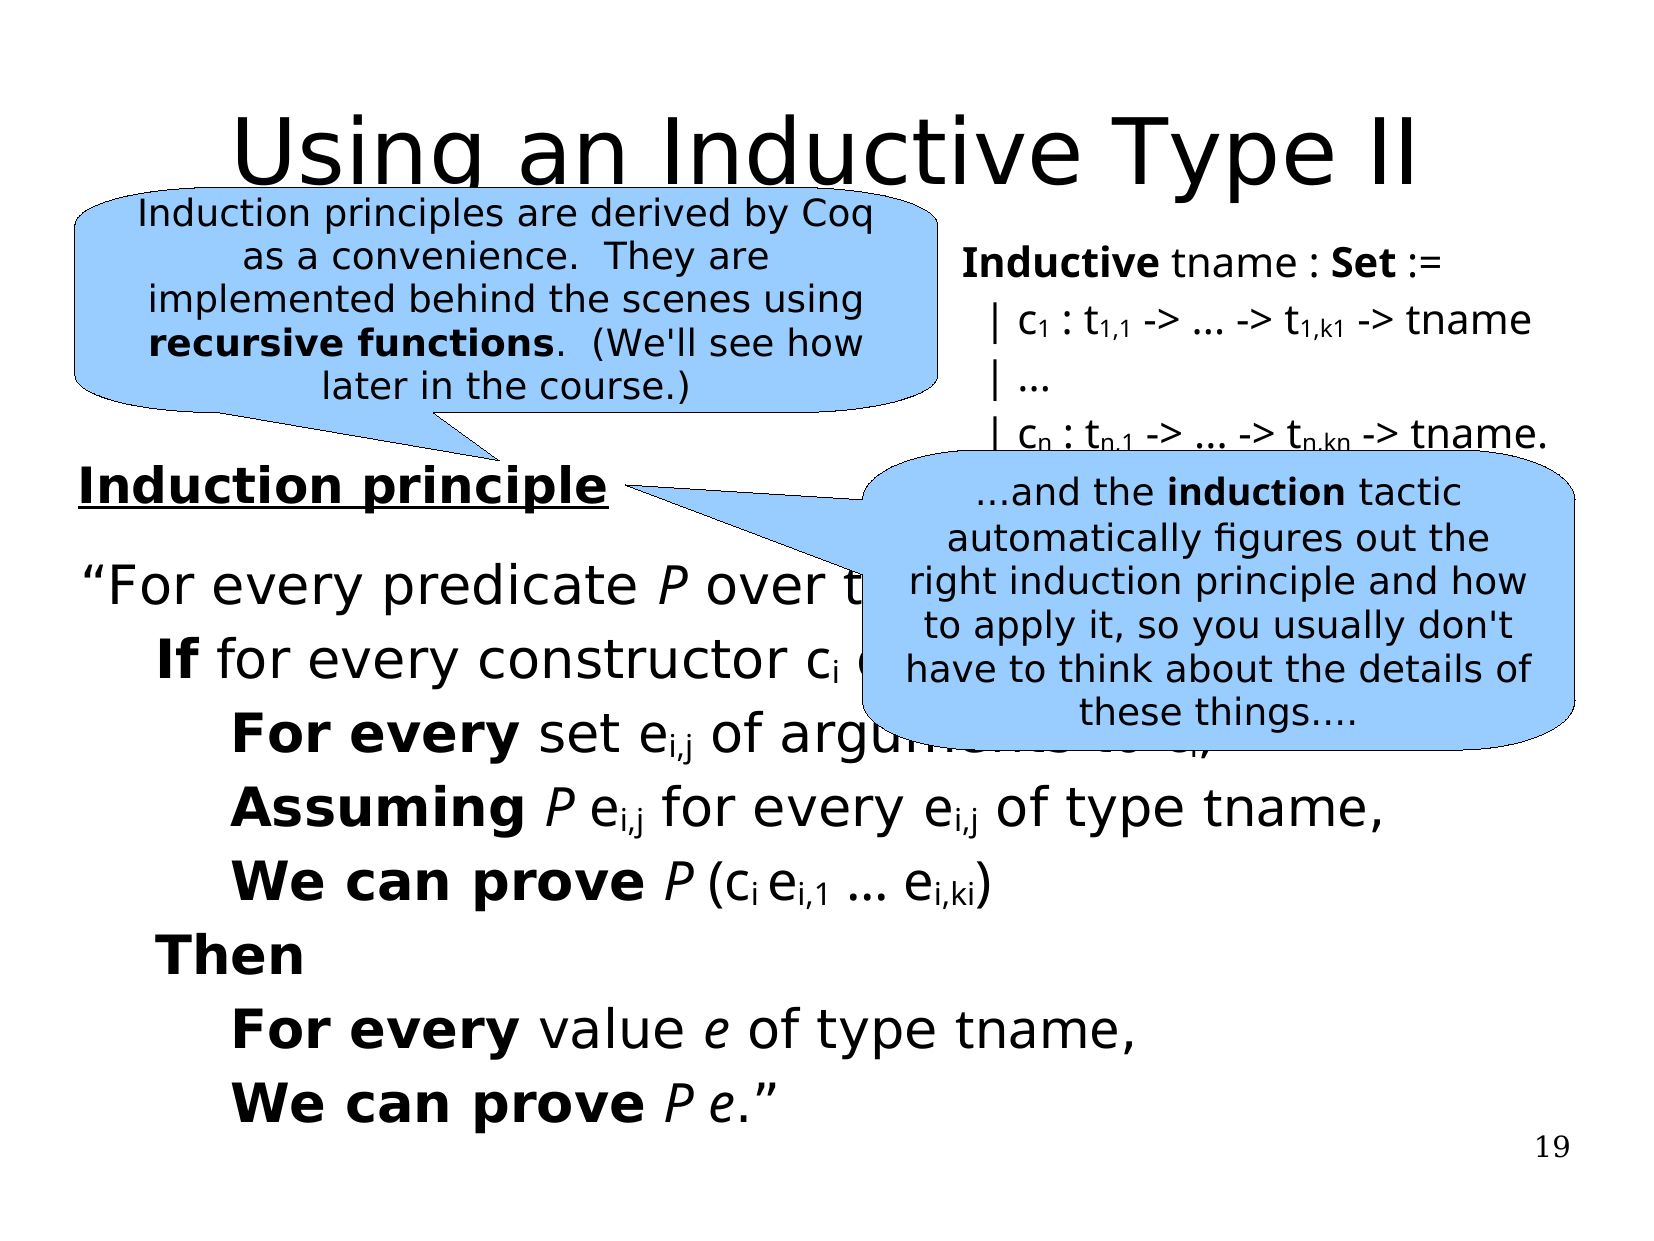

# Using an Inductive Type II
Induction principles are derived by Coq as a convenience. They are implemented behind the scenes using recursive functions. (We'll see how later in the course.)
Inductive tname : Set :=
 | c1 : t1,1 -> ... -> t1,k1 -> tname
 | ...
 | cn : tn,1 -> ... -> tn,kn -> tname.
Induction principle
...and the induction tactic automatically figures out the right induction principle and how to apply it, so you usually don't have to think about the details of these things....
“For every predicate P over tnames,
	If for every constructor ci of tname:
		For every set ei,j of arguments to ci,
		Assuming P ei,j for every ei,j of type tname,
		We can prove P (ci ei,1 ... ei,ki)
	Then
		For every value e of type tname,
		We can prove P e.”
19